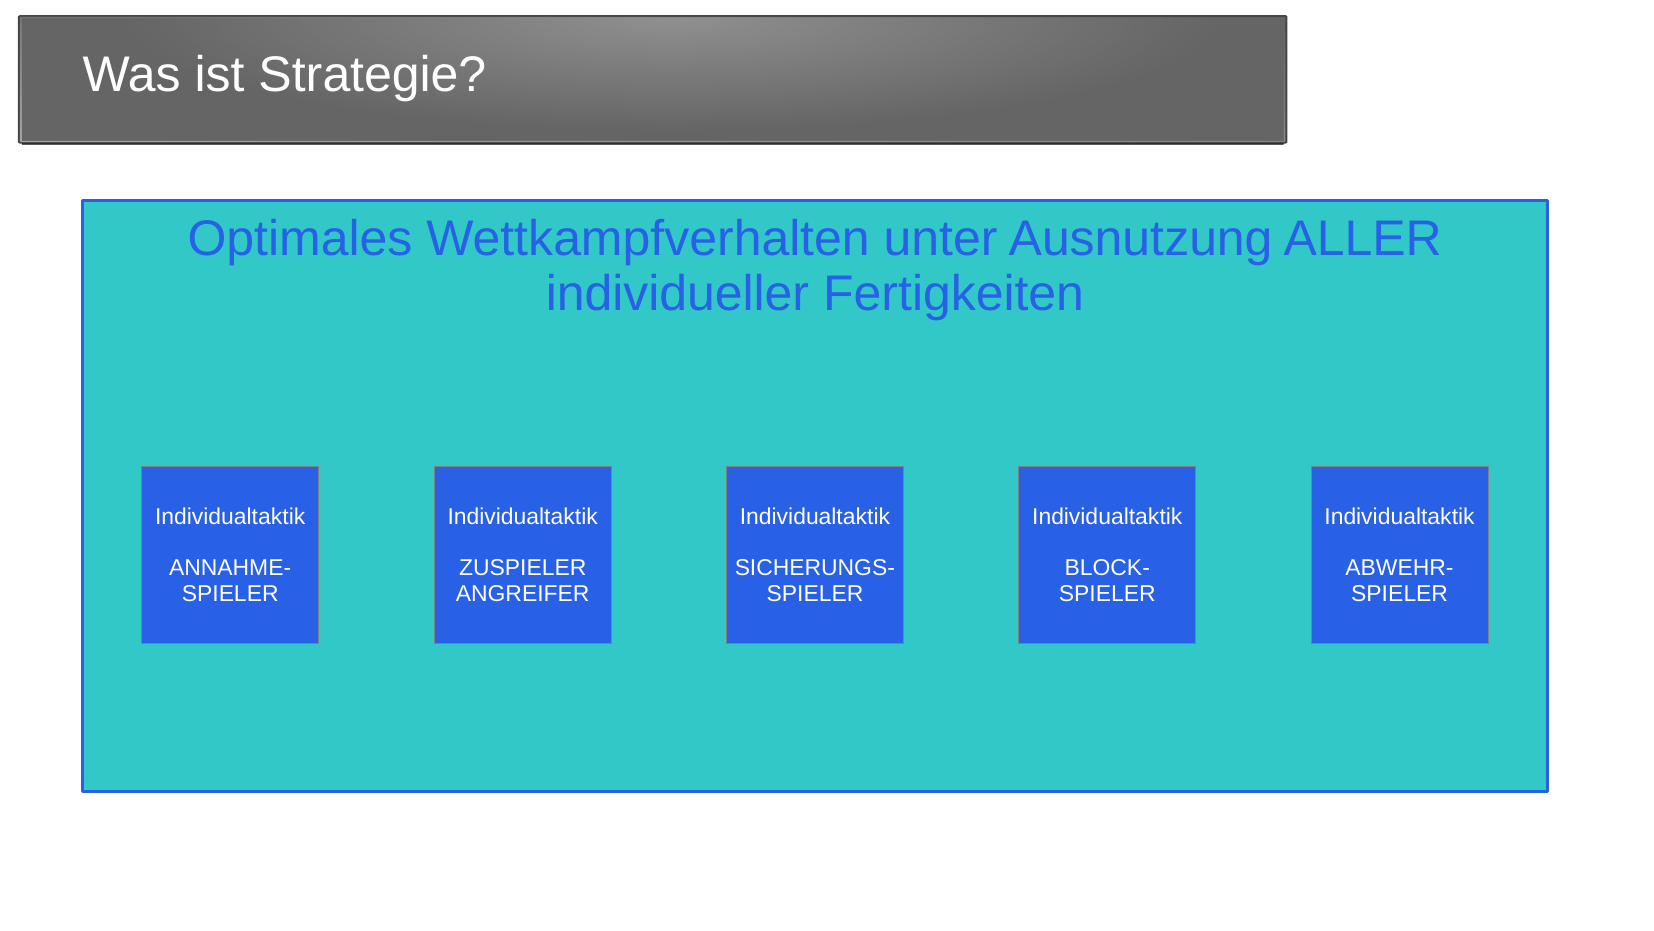

# Was ist Strategie?
Optimales Wettkampfverhalten unter Ausnutzung ALLER
individueller Fertigkeiten
Individualtaktik
ANNAHME-
SPIELER
Individualtaktik
ZUSPIELER
ANGREIFER
Individualtaktik
SICHERUNGS-
SPIELER
Individualtaktik
BLOCK-
SPIELER
Individualtaktik
ABWEHR-
SPIELER